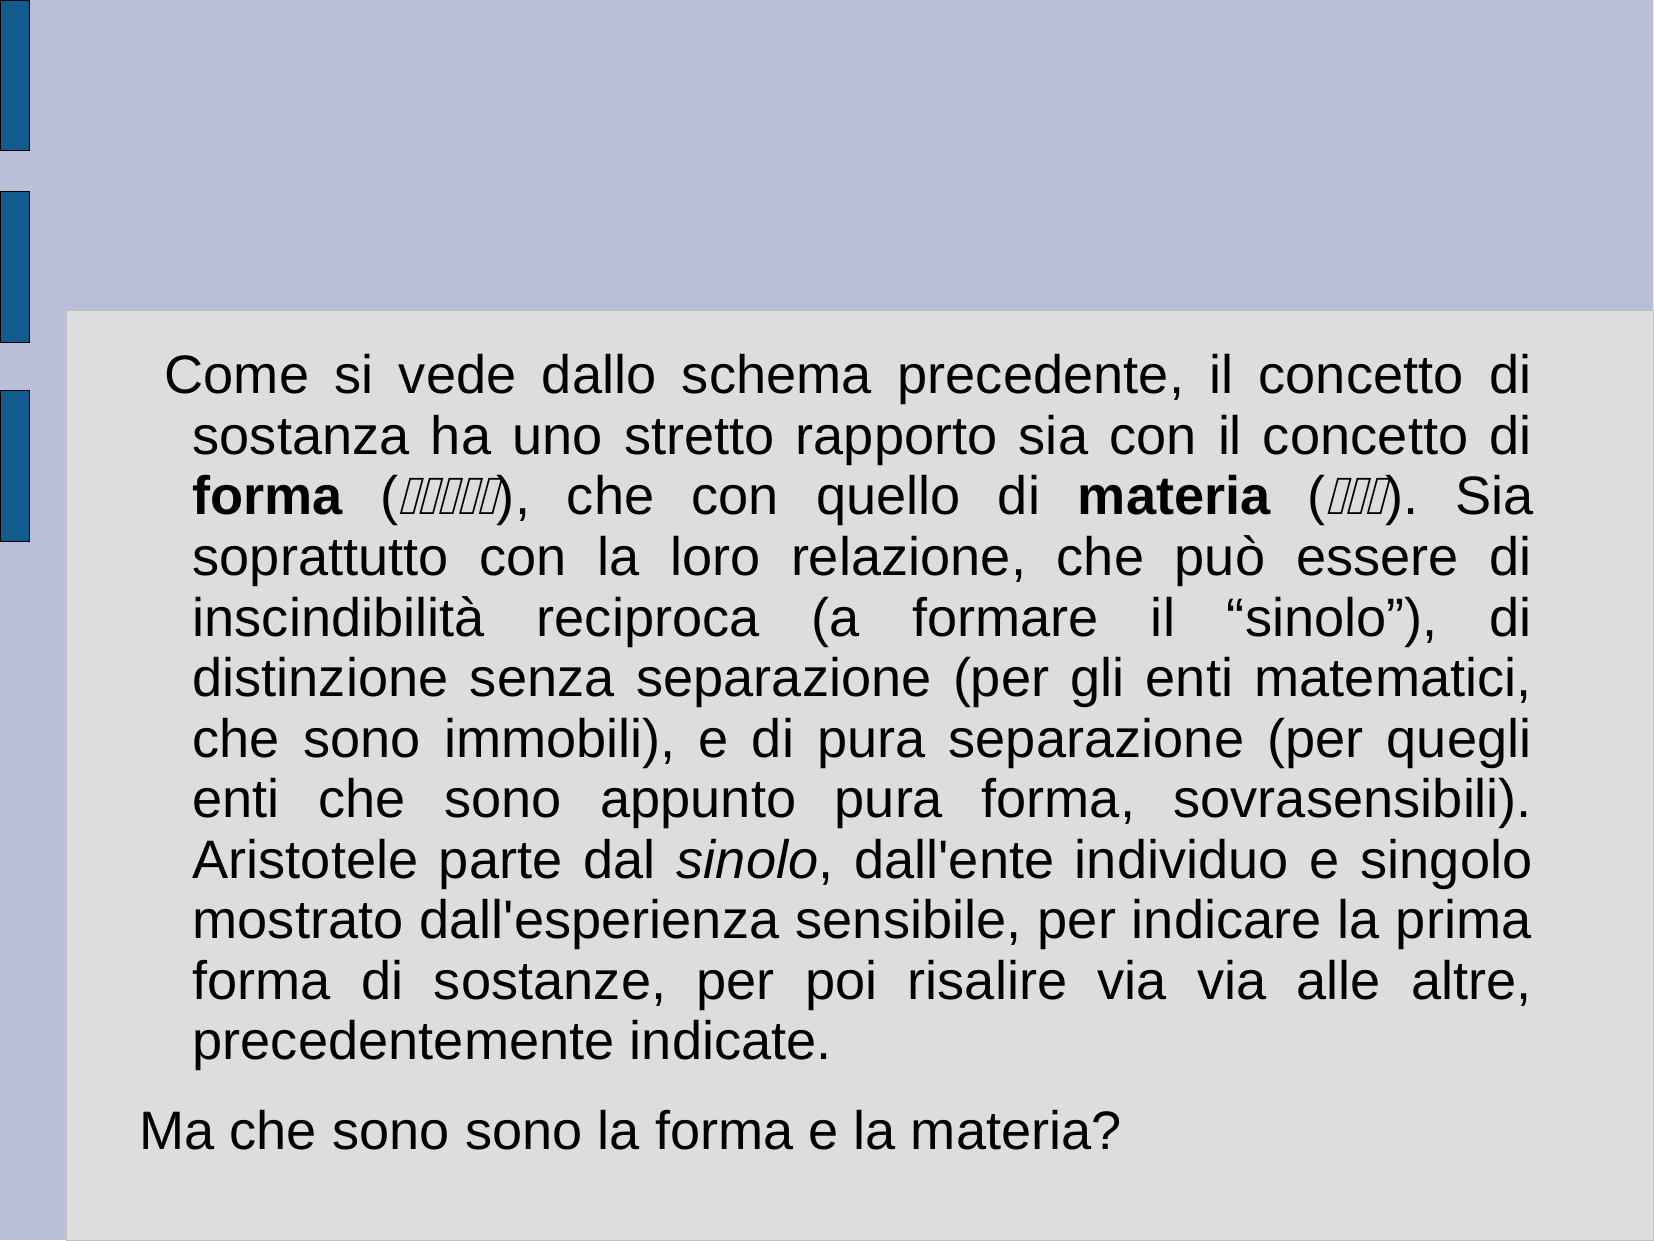

#
 Come si vede dallo schema precedente, il concetto di sostanza ha uno stretto rapporto sia con il concetto di forma (), che con quello di materia (). Sia soprattutto con la loro relazione, che può essere di inscindibilità reciproca (a formare il “sinolo”), di distinzione senza separazione (per gli enti matematici, che sono immobili), e di pura separazione (per quegli enti che sono appunto pura forma, sovrasensibili). Aristotele parte dal sinolo, dall'ente individuo e singolo mostrato dall'esperienza sensibile, per indicare la prima forma di sostanze, per poi risalire via via alle altre, precedentemente indicate.
Ma che sono sono la forma e la materia?